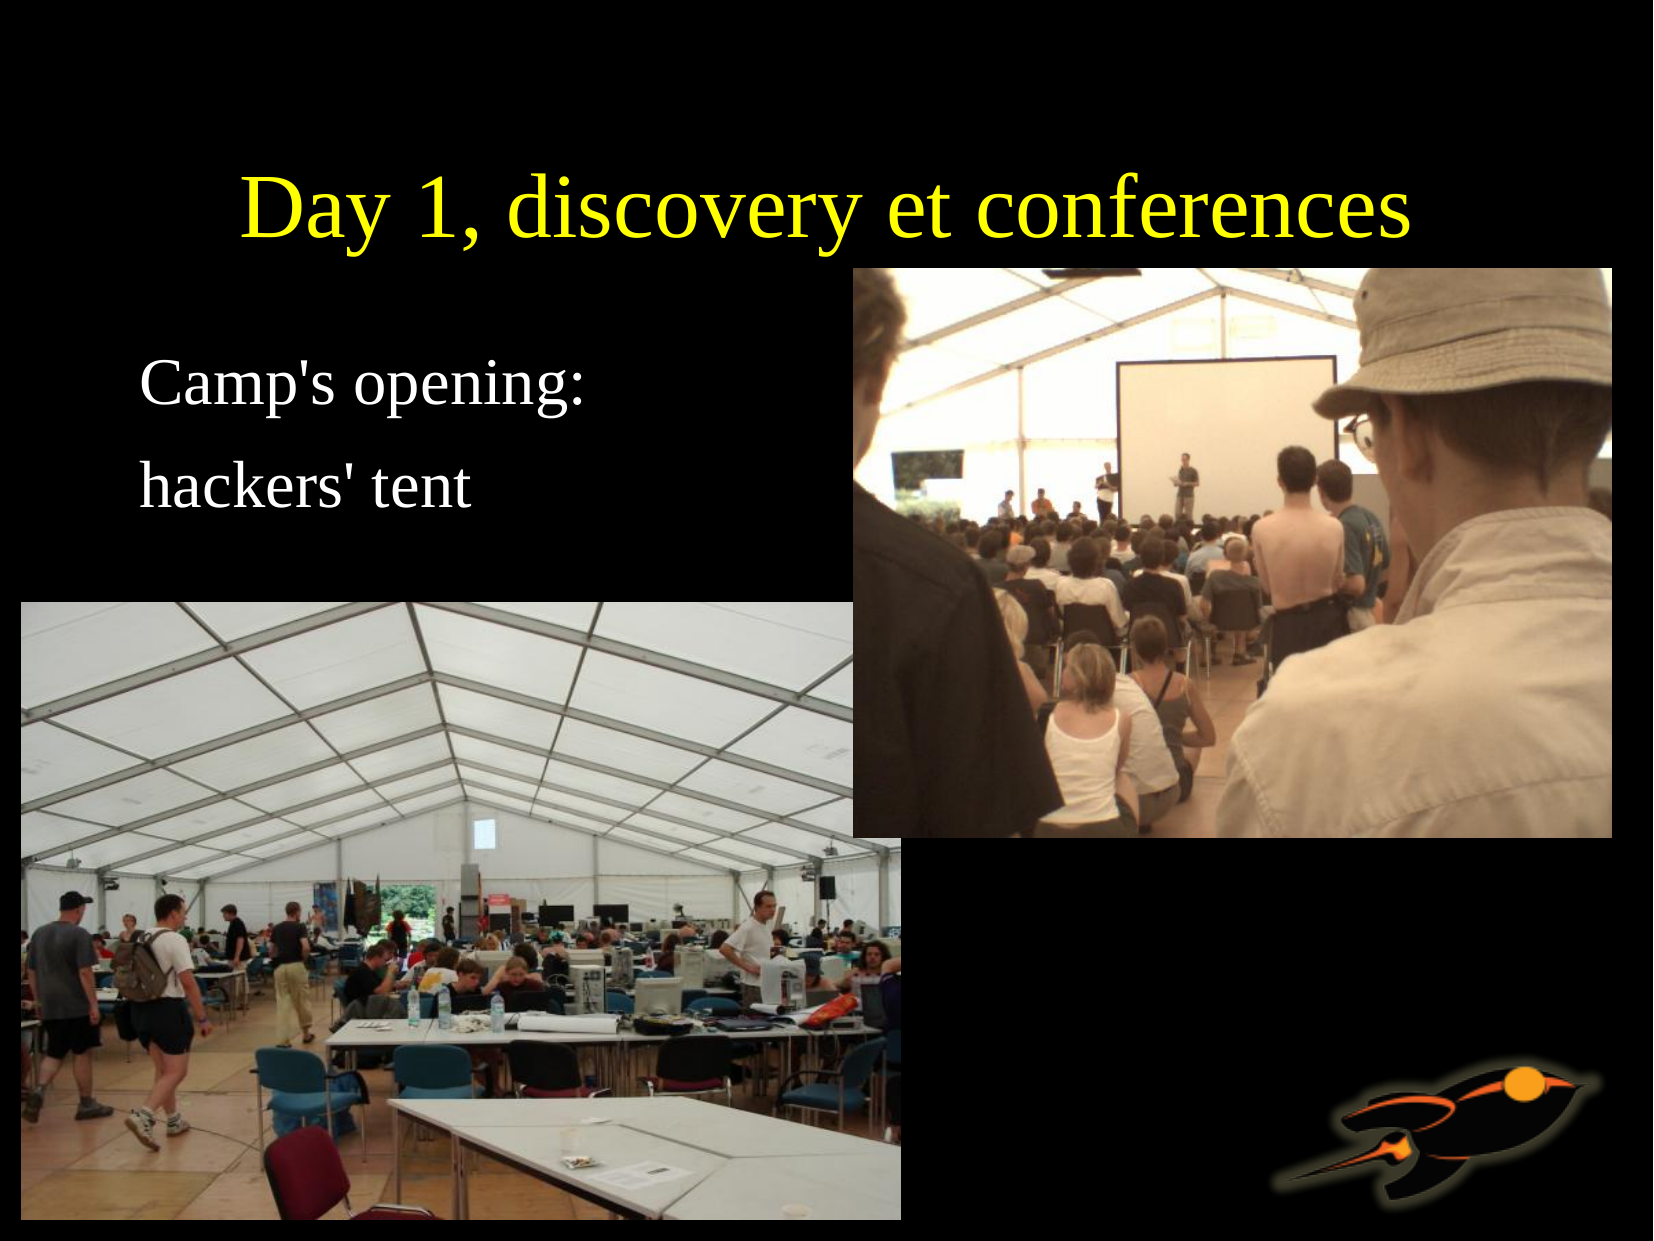

# Day 1, discovery et conferences
Camp's opening:
hackers' tent